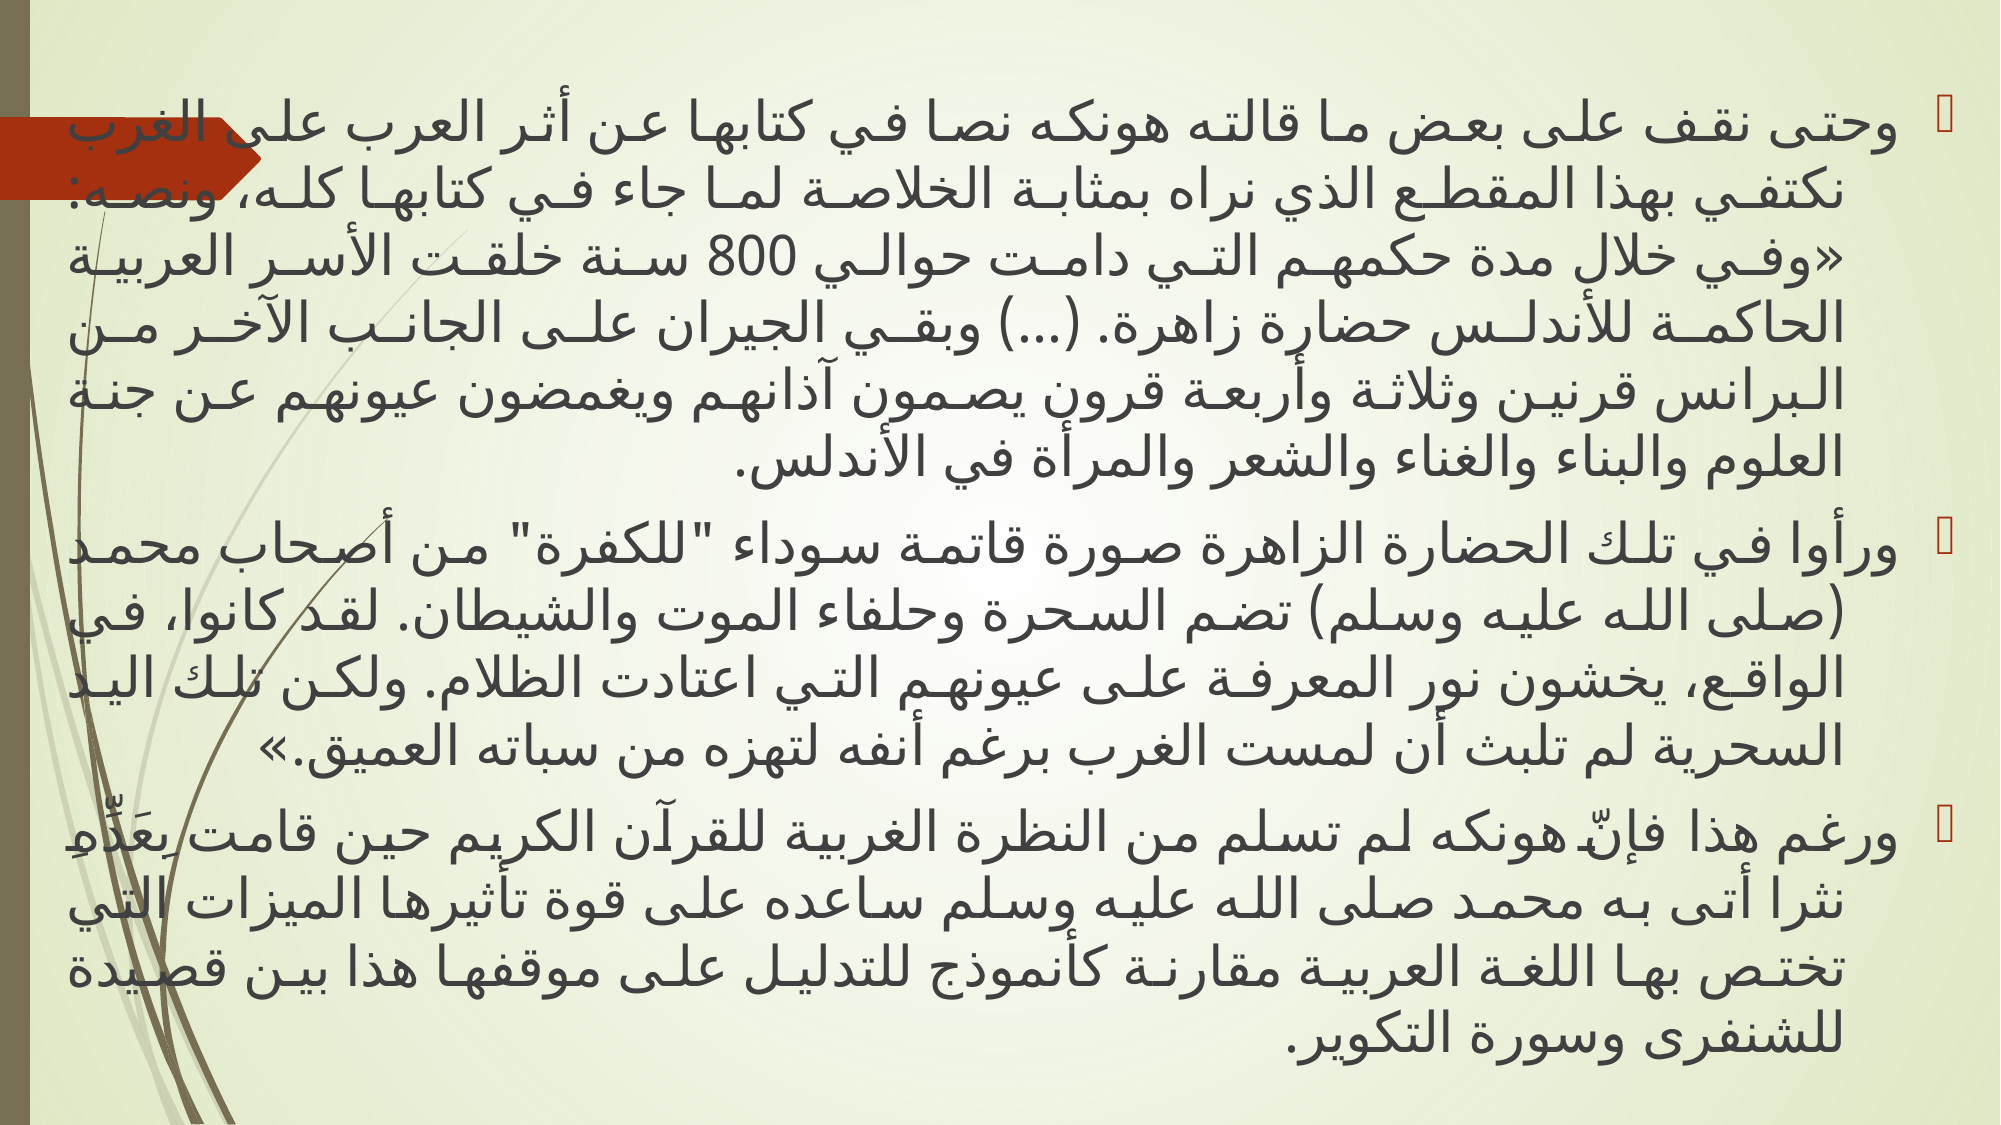

# وحتى نقف على بعض ما قالته هونكه نصا في كتابها عن أثر العرب على الغرب نكتفي بهذا المقطع الذي نراه بمثابة الخلاصة لما جاء في كتابها كله، ونصه: «وفي خلال مدة حكمهم التي دامت حوالي 800 سنة خلقت الأسر العربية الحاكمة للأندلس حضارة زاهرة. (...) وبقي الجيران على الجانب الآخر من البرانس قرنين وثلاثة وأربعة قرون يصمون آذانهم ويغمضون عيونهم عن جنة العلوم والبناء والغناء والشعر والمرأة في الأندلس.
ورأوا في تلك الحضارة الزاهرة صورة قاتمة سوداء "للكفرة" من أصحاب محمد (صلى الله عليه وسلم) تضم السحرة وحلفاء الموت والشيطان. لقد كانوا، في الواقع، يخشون نور المعرفة على عيونهم التي اعتادت الظلام. ولكن تلك اليد السحرية لم تلبث أن لمست الغرب برغم أنفه لتهزه من سباته العميق.»
ورغم هذا فإنّ هونكه لم تسلم من النظرة الغربية للقرآن الكريم حين قامت بِعَدِّهِ نثرا أتى به محمد صلى الله عليه وسلم ساعده على قوة تأثيرها الميزات التي تختص بها اللغة العربية مقارنة كأنموذج للتدليل على موقفها هذا بين قصيدة للشنفرى وسورة التكوير.